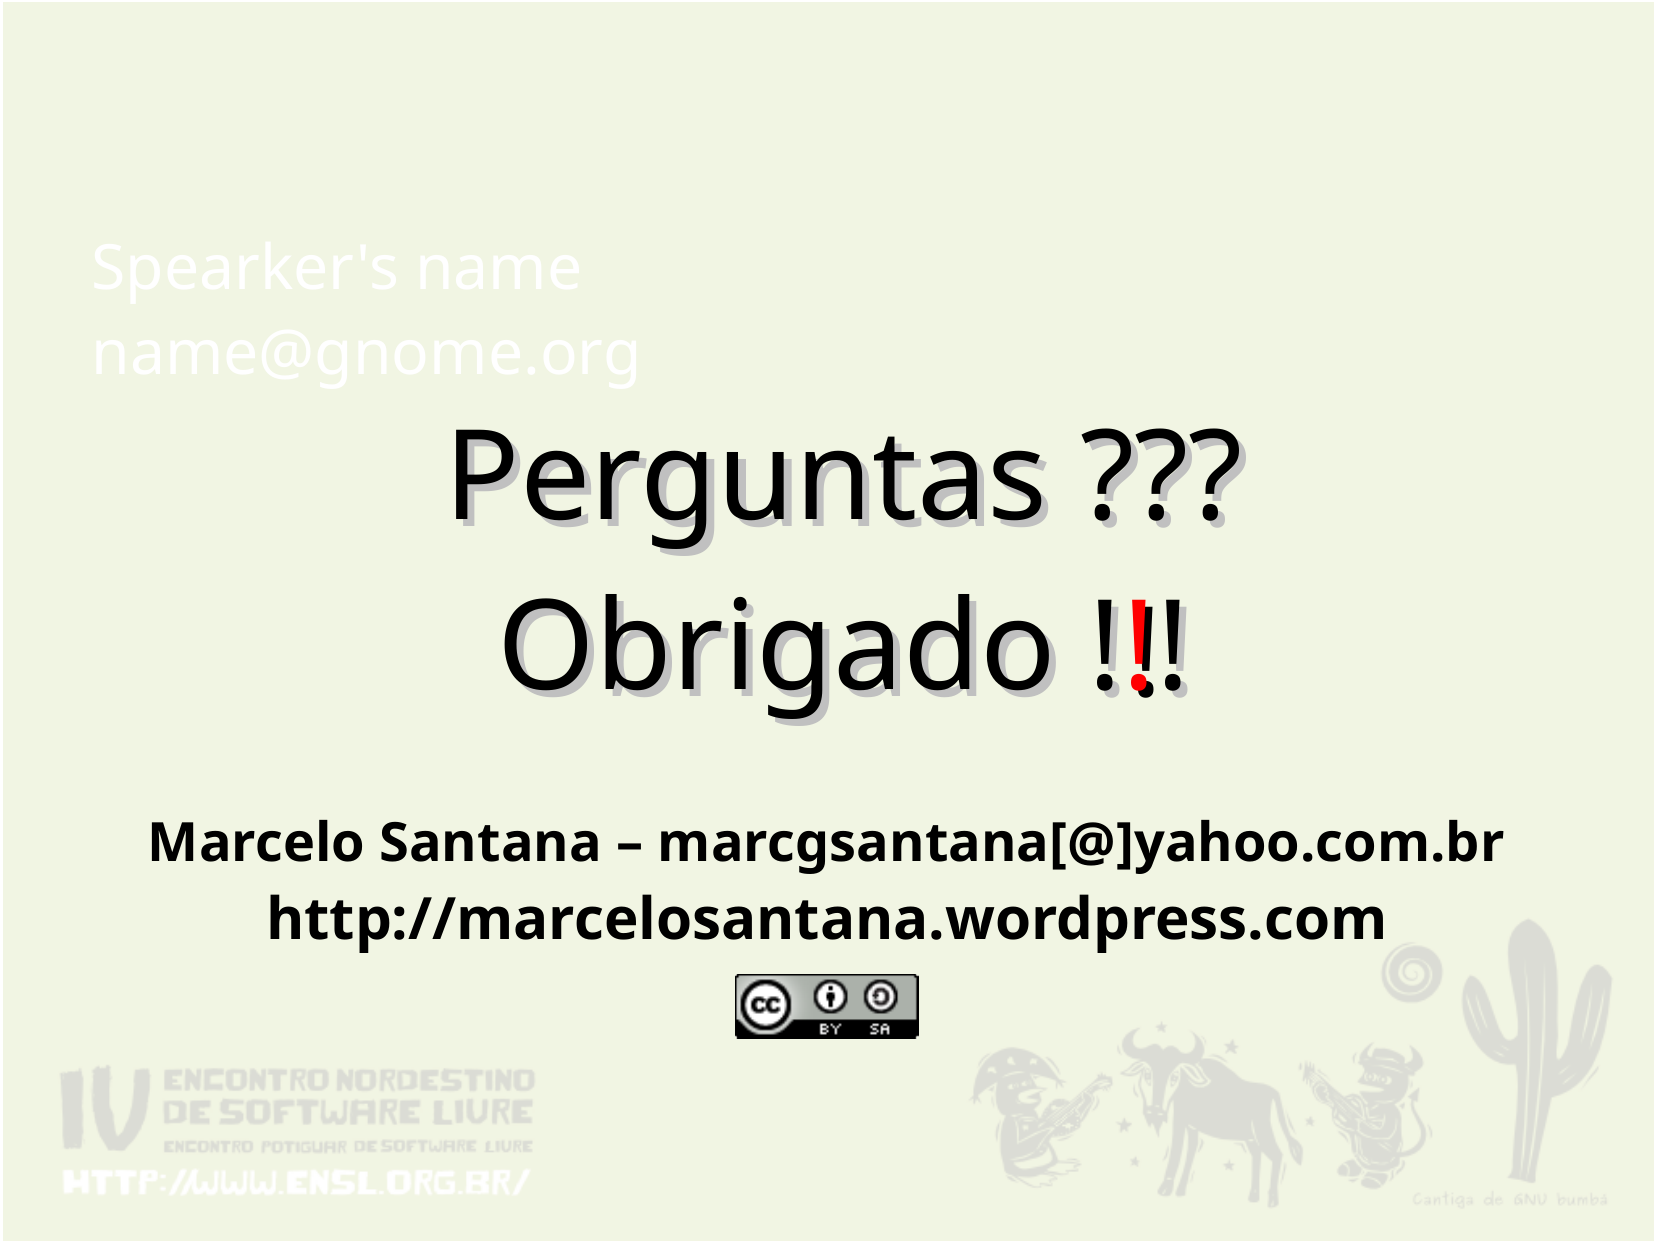

Spearker's name
name@gnome.org
Perguntas ???
Obrigado !!!
Marcelo Santana – marcgsantana[@]yahoo.com.br
http://marcelosantana.wordpress.com